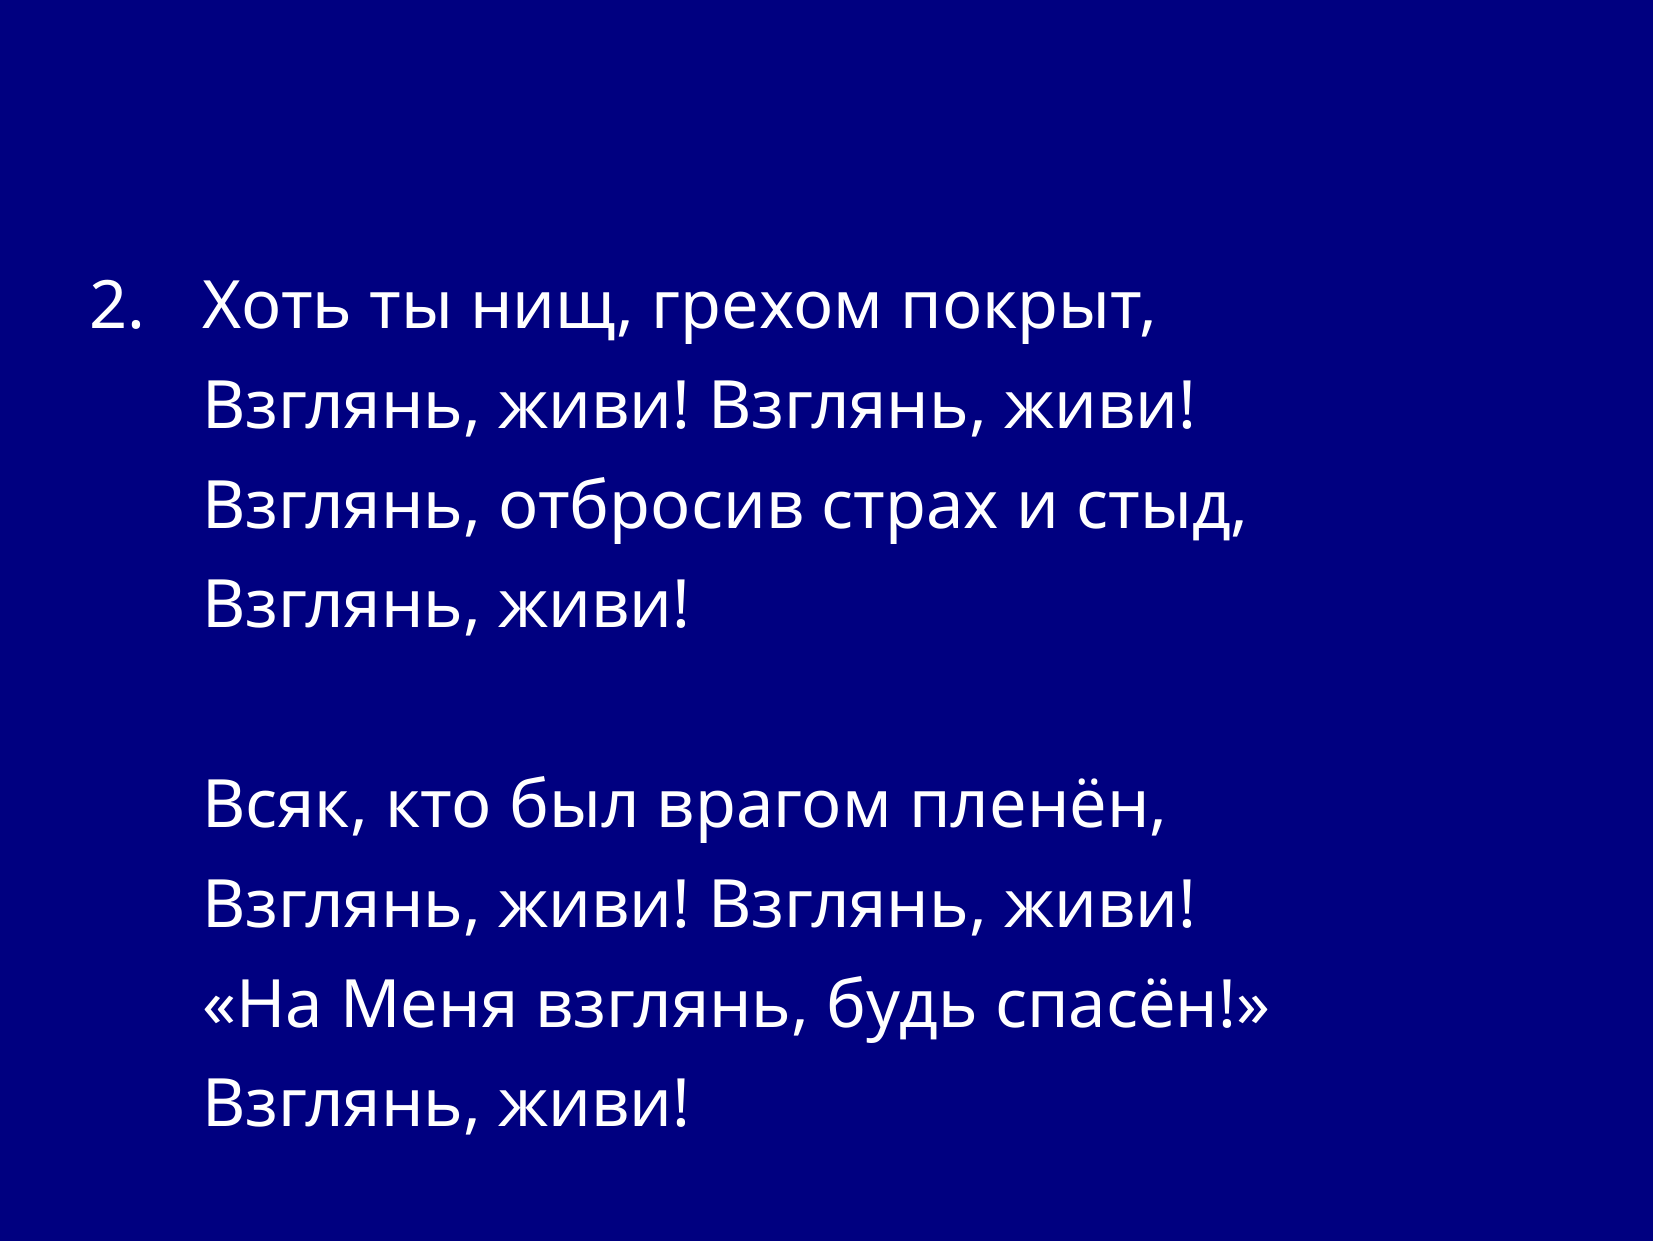

2.	Хоть ты нищ, грехом покрыт,
	Взглянь, живи! Взглянь, живи!
	Взглянь, отбросив страх и стыд,
	Взглянь, живи!
	Всяк, кто был врагом пленён,
	Взглянь, живи! Взглянь, живи!
	«На Меня взглянь, будь спасён!»
	Взглянь, живи!